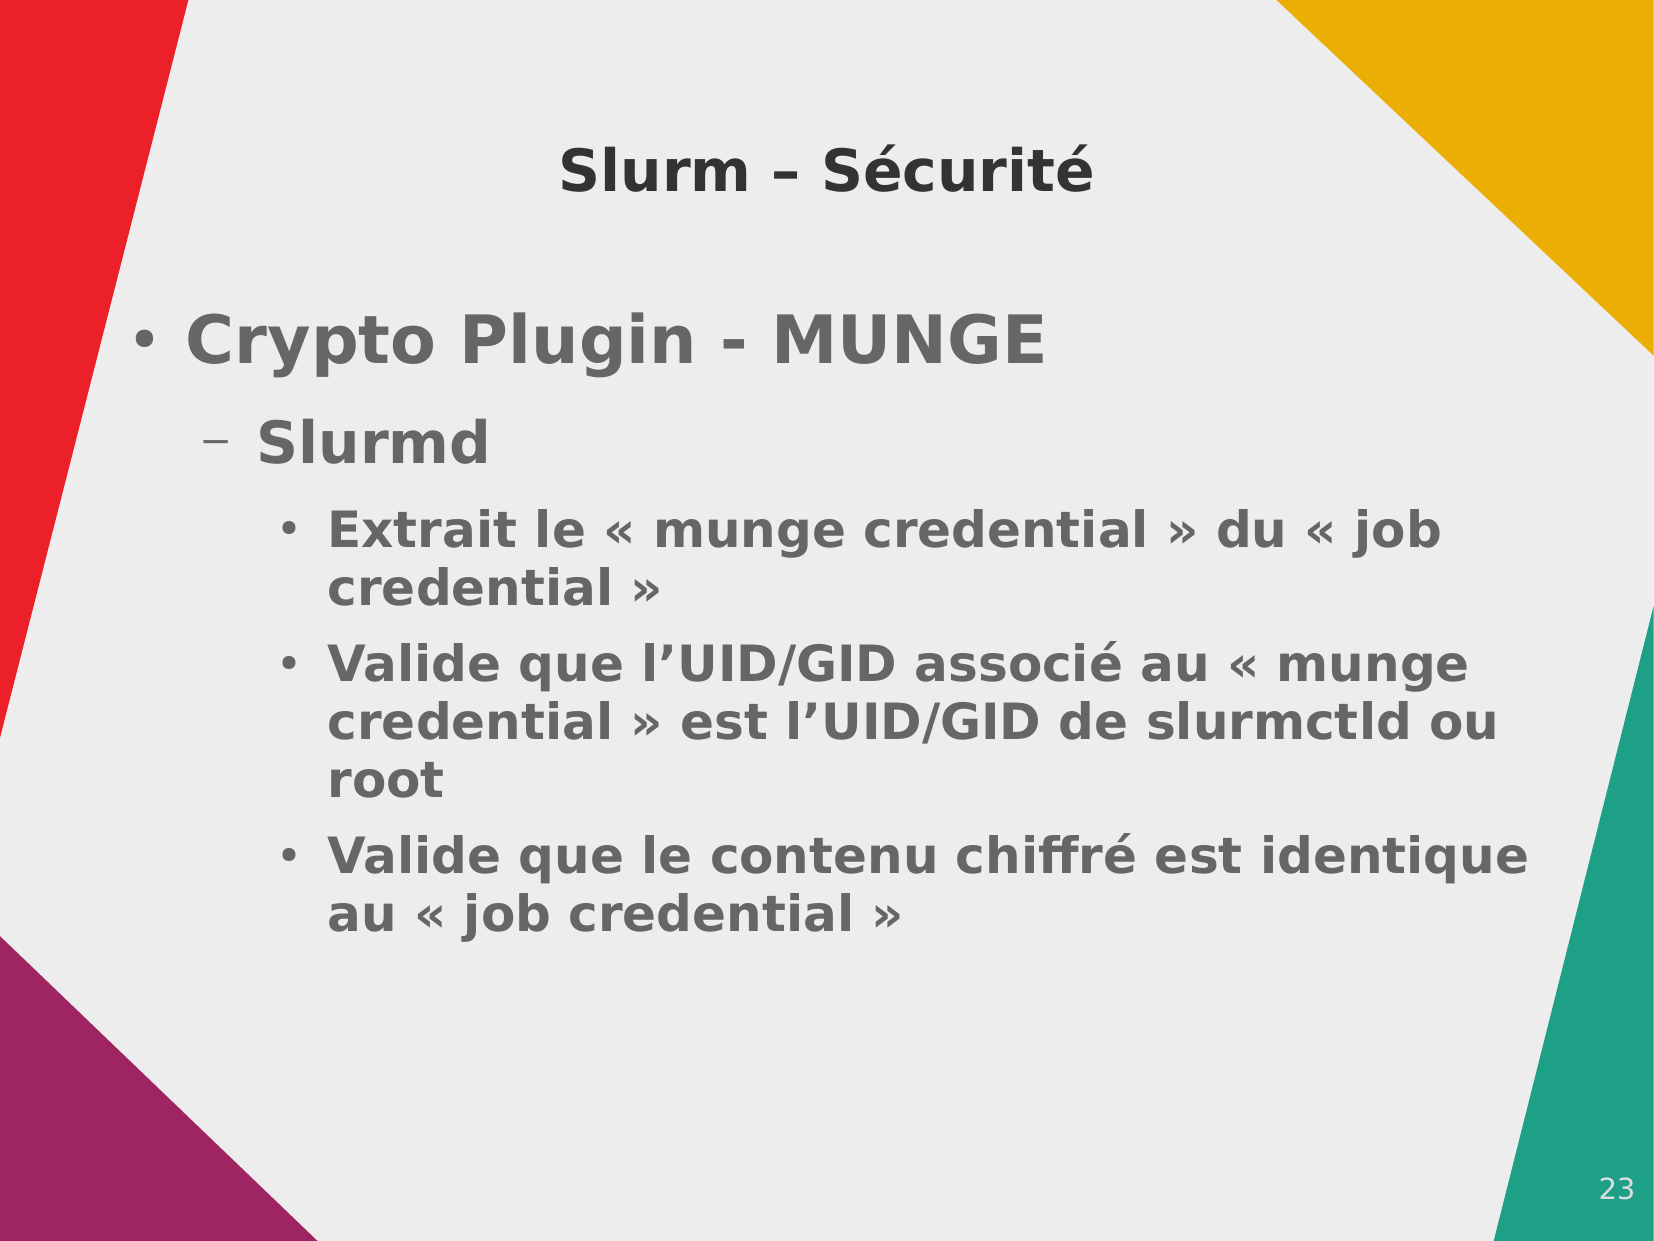

# Slurm – Sécurité
Crypto Plugin - MUNGE
Slurmd
Extrait le « munge credential » du « job credential »
Valide que l’UID/GID associé au « munge credential » est l’UID/GID de slurmctld ou root
Valide que le contenu chiffré est identique au « job credential »
23